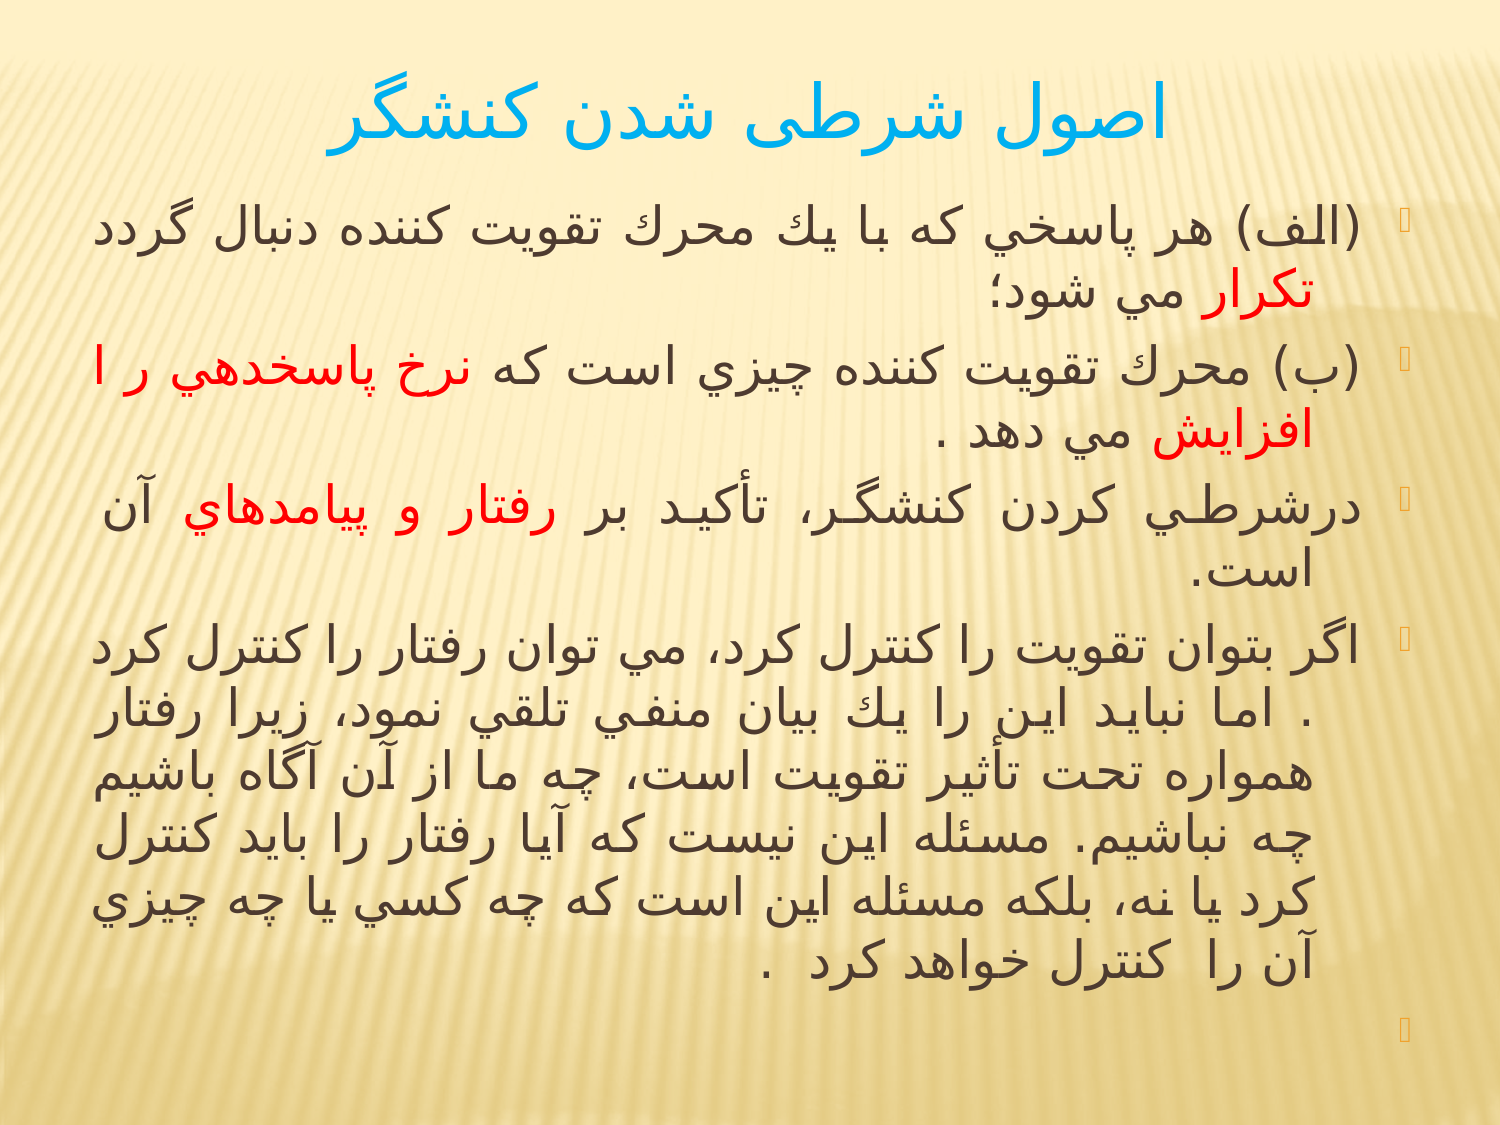

# اصول شرطی شدن کنشگر
(الف) هر پاسخي كه با يك محرك تقويت كننده دنبال گردد تكرار مي شود؛
(ب) محرك تقويت كننده چيزي است كه نرخ پاسخدهي ر ا افزايش مي دهد .
درشرطي كردن كنشگر، تأكيد بر رفتار و پيامدهاي آن است.
اگر بتوان تقويت را كنترل كرد، مي توان رفتار را كنترل كرد . اما نبايد اين را يك بيان منفي تلقي نمود، زيرا رفتار همواره تحت تأثير تقويت است، چه ما از آن آگاه باشيم چه نباشيم. مسئله اين نيست كه آيا رفتار را بايد كنترل كرد يا نه، بلكه مسئله اين است كه چه كسي يا چه چيزي آن را كنترل خواهد كرد .